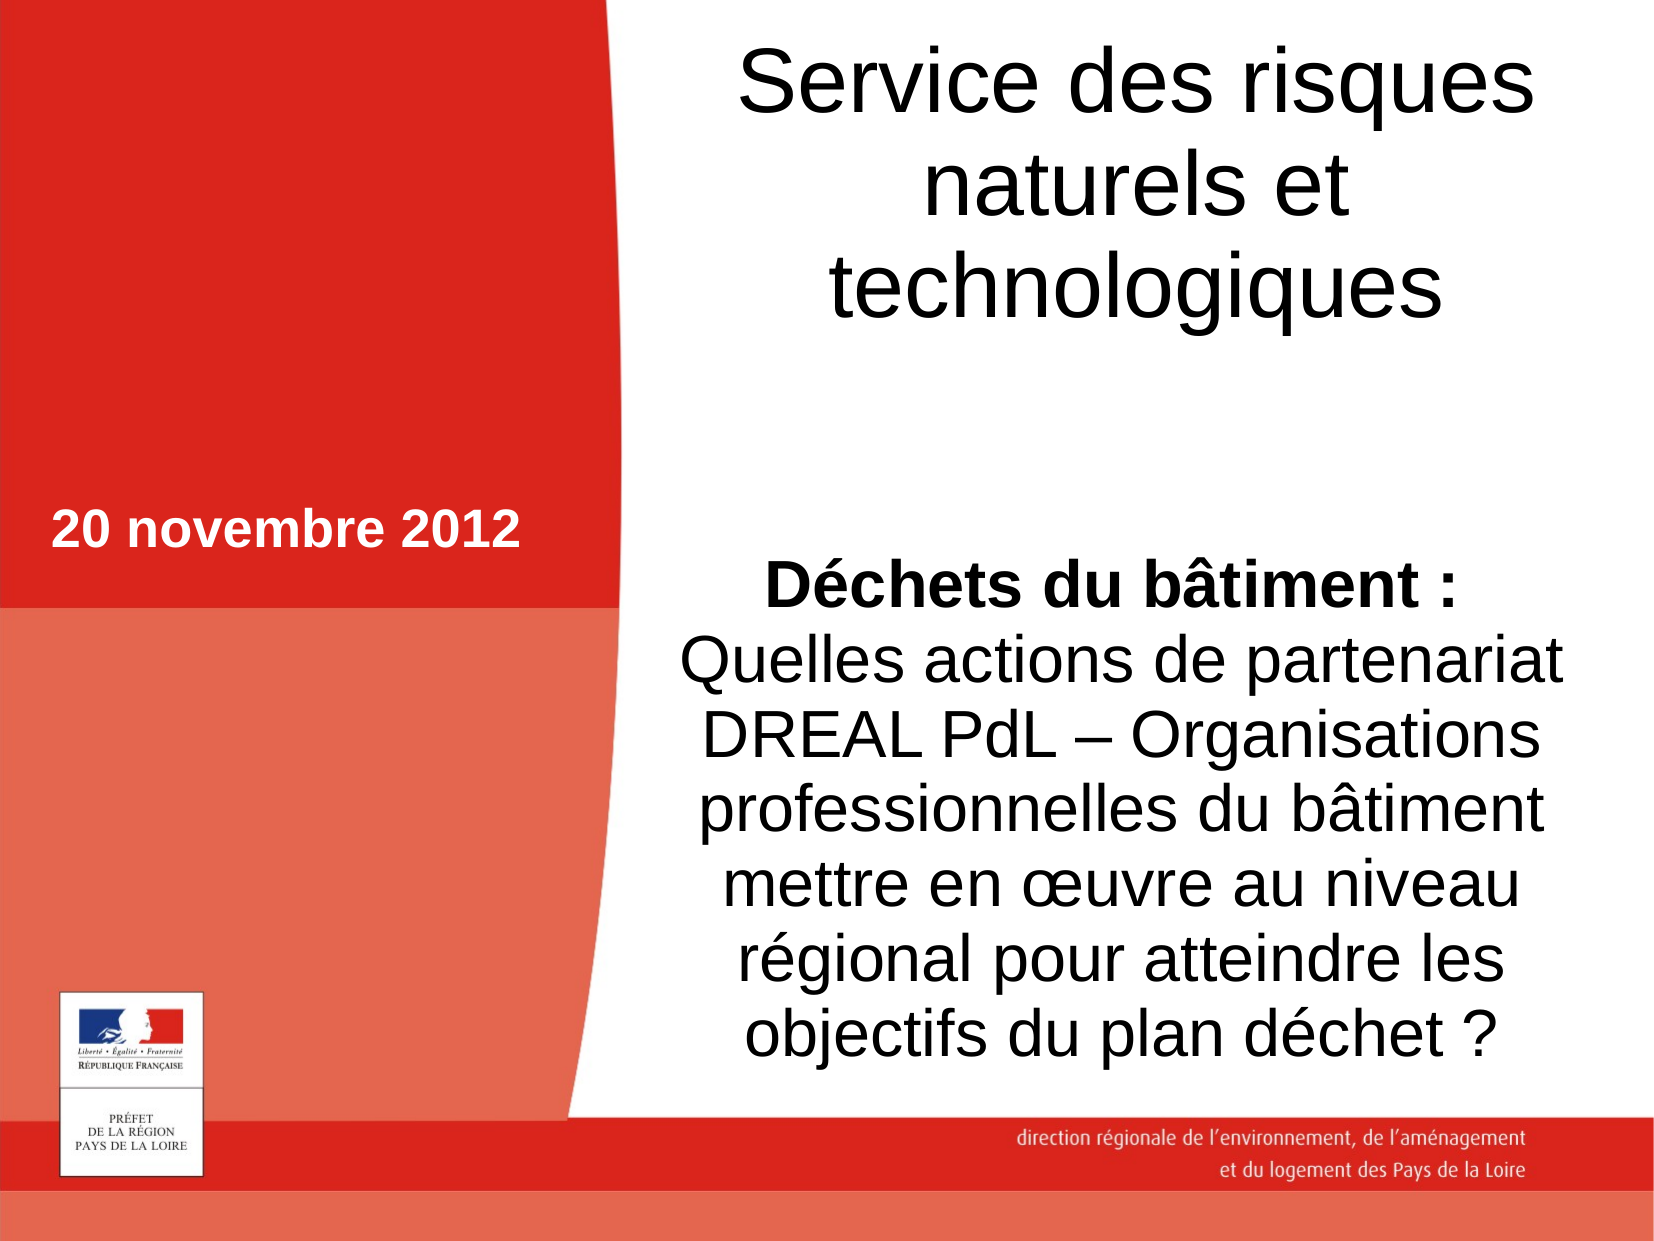

# Service des risques naturels et technologiques
Déchets du bâtiment :
Quelles actions de partenariat DREAL PdL – Organisations professionnelles du bâtiment mettre en œuvre au niveau régional pour atteindre les objectifs du plan déchet ?
20 novembre 2012